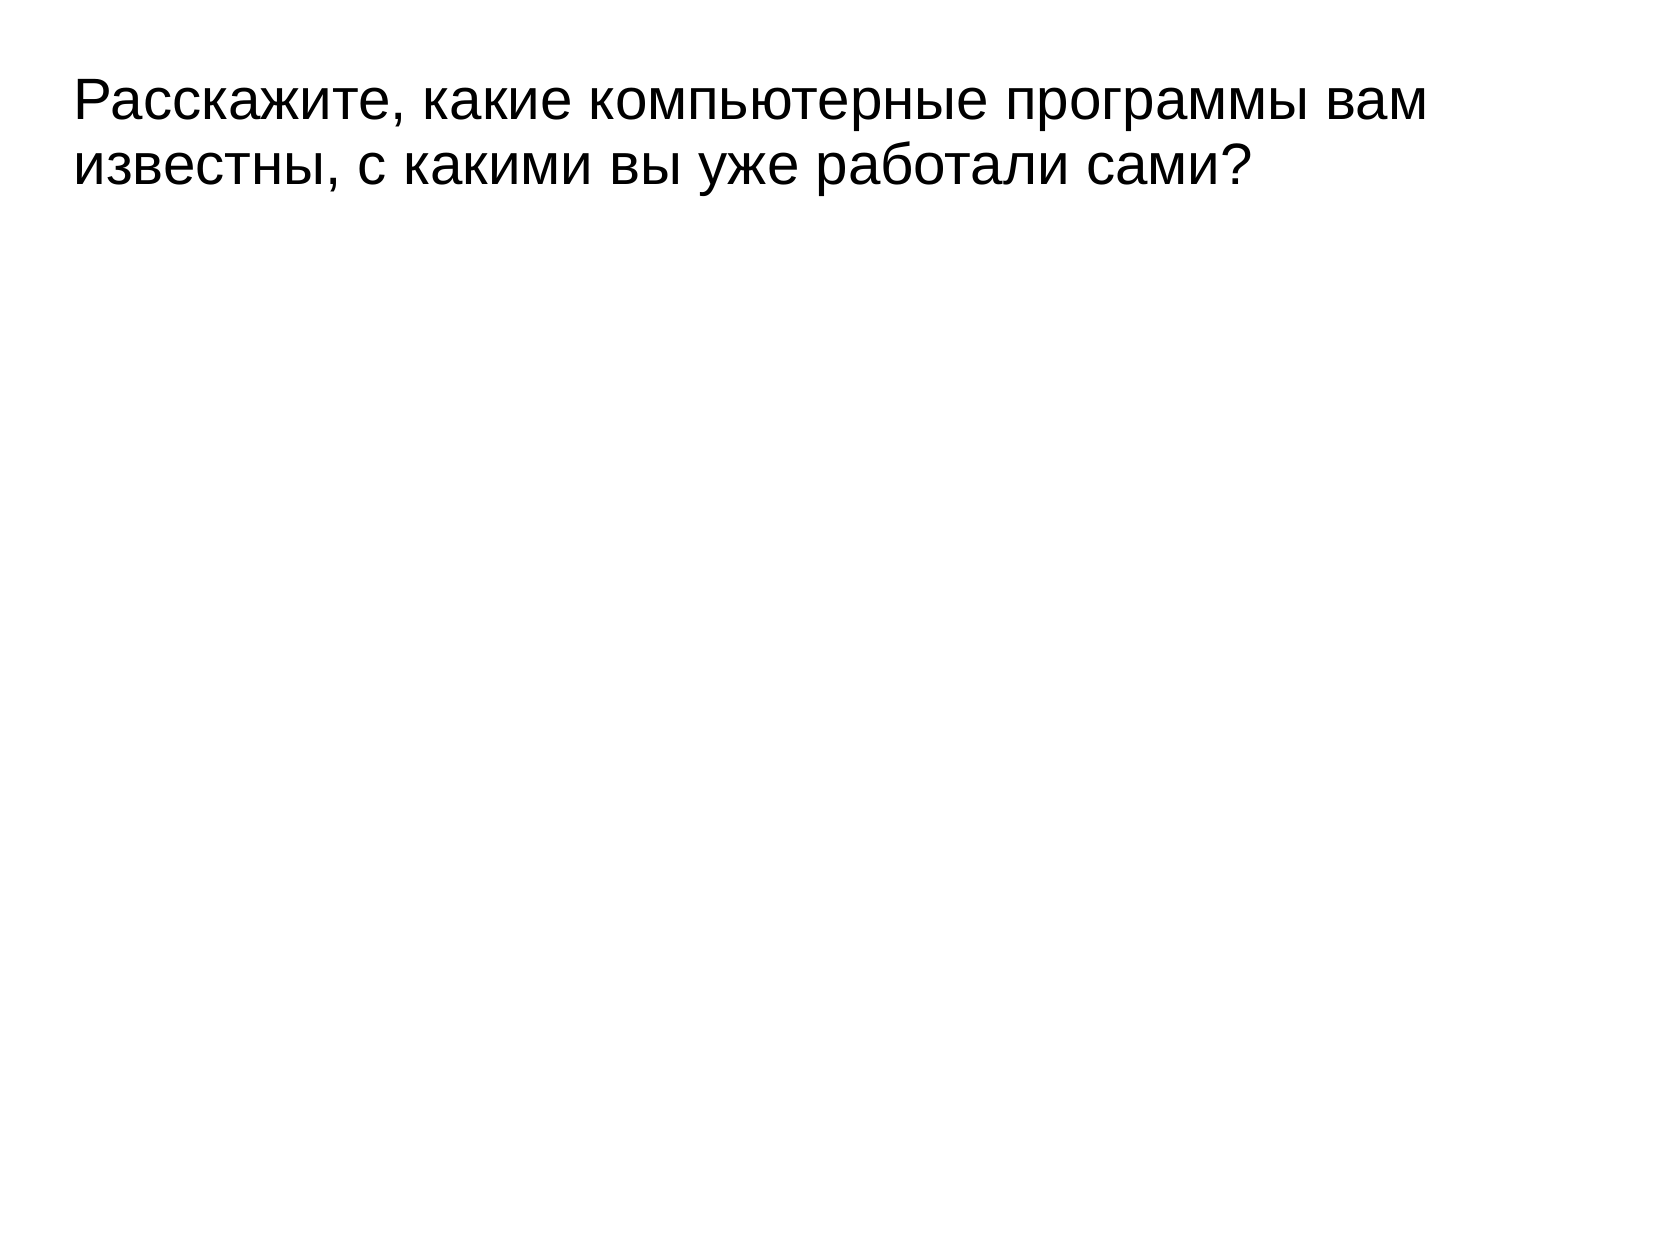

Расскажите, какие компьютерные программы вам известны, с какими вы уже работали сами?